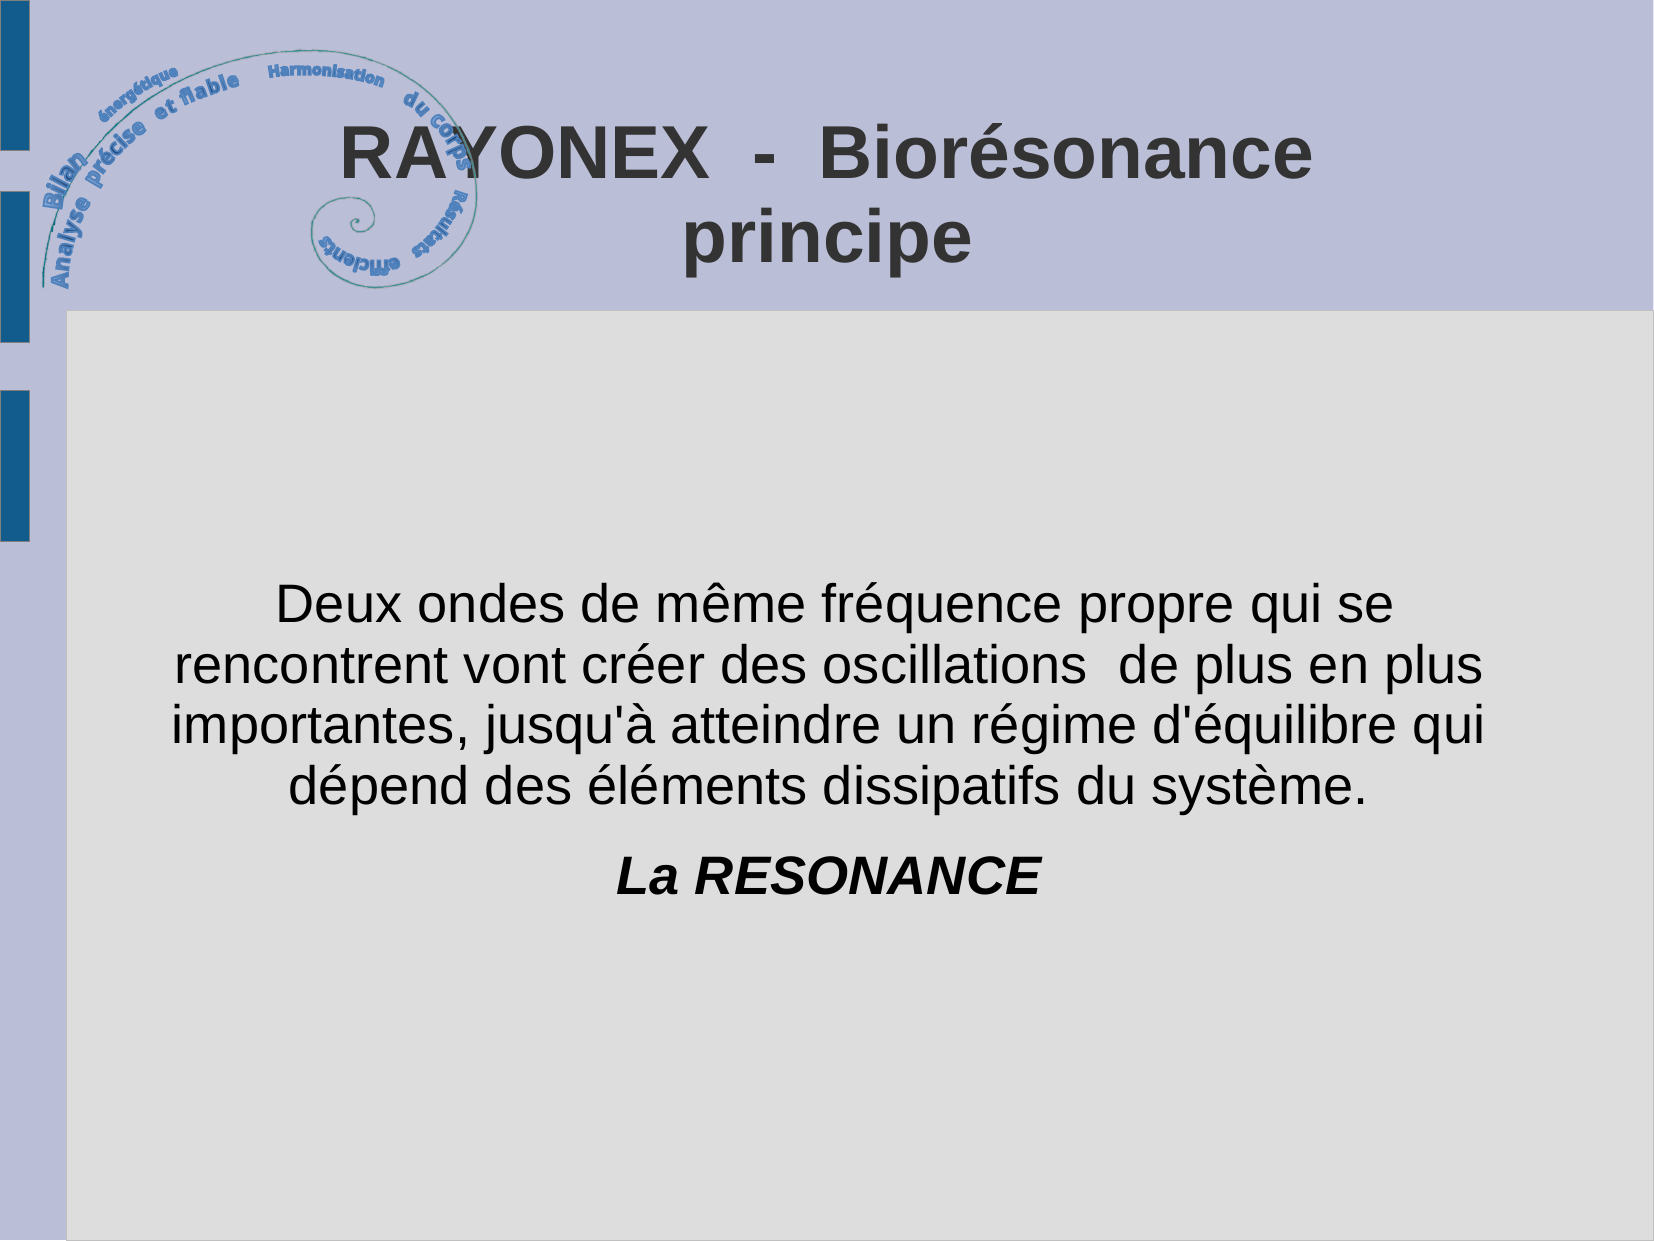

Harmonisation
énergétique
fiable
du
et
corps
précise
Bilan
Résultats
efficients
Analyse
# RAYONEX - Biorésonance principe
 Deux ondes de même fréquence propre qui se rencontrent vont créer des oscillations de plus en plus importantes, jusqu'à atteindre un régime d'équilibre qui dépend des éléments dissipatifs du système.
La RESONANCE